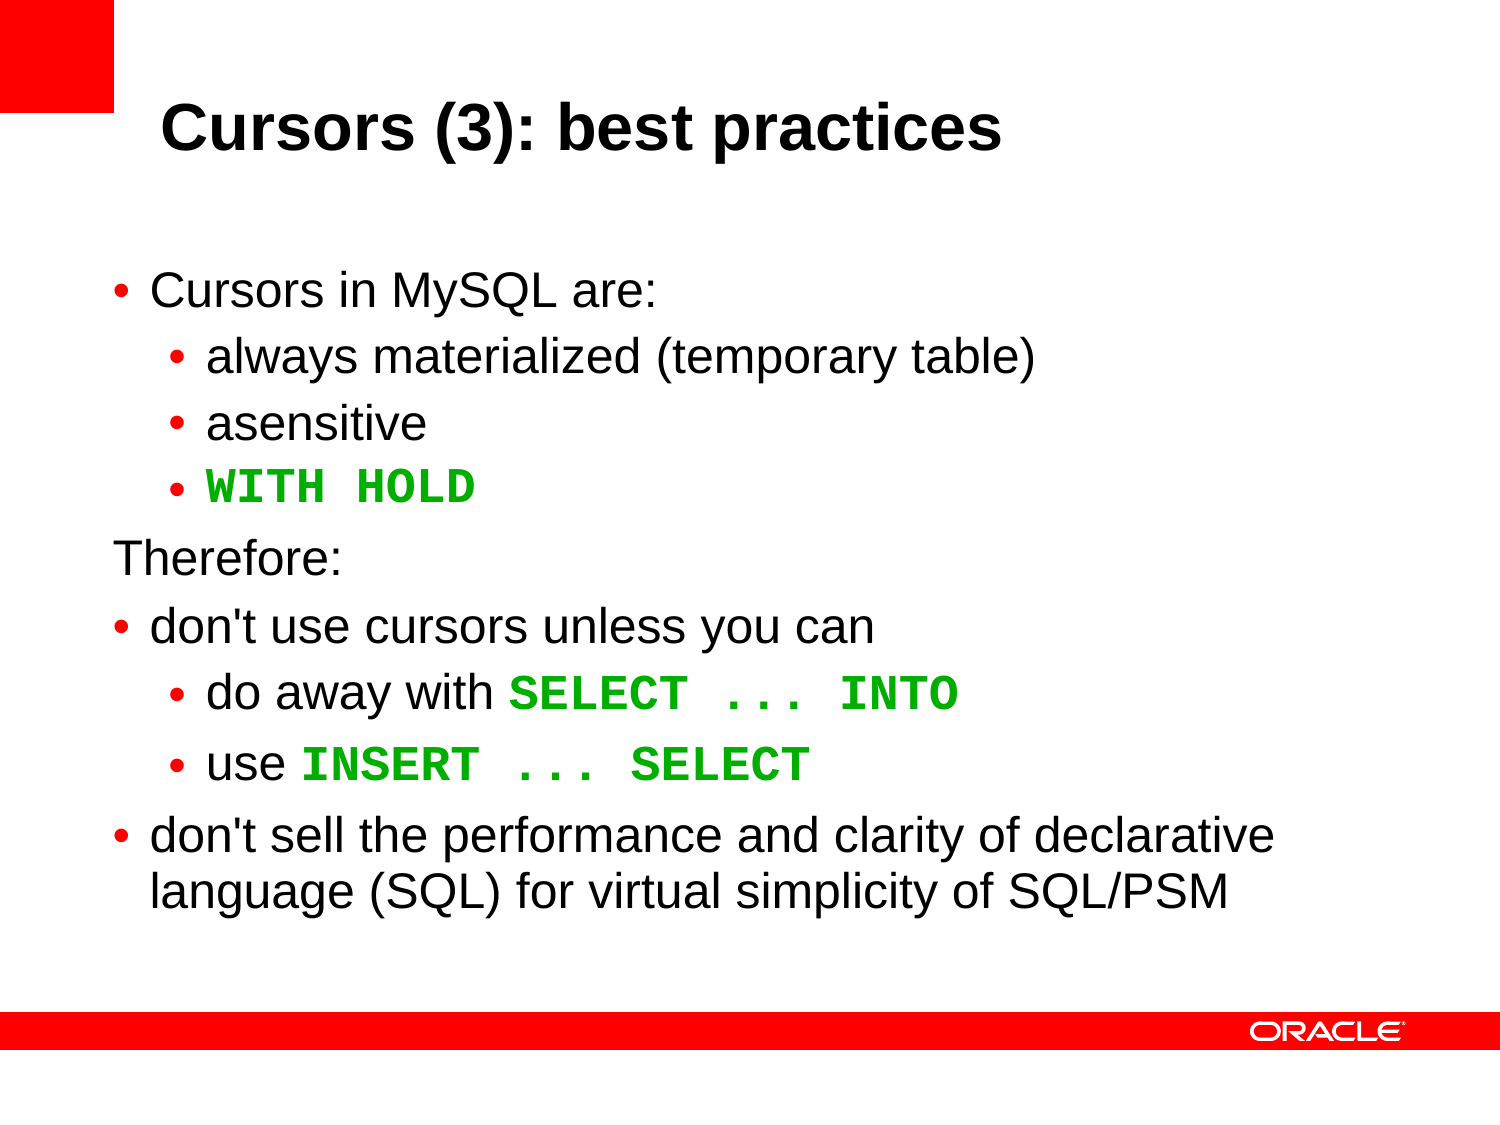

# Cursors (3): best practices
Cursors in MySQL are:
always materialized (temporary table)
asensitive
WITH HOLD
Therefore:
don't use cursors unless you can
do away with SELECT ... INTO
use INSERT ... SELECT
don't sell the performance and clarity of declarative language (SQL) for virtual simplicity of SQL/PSM